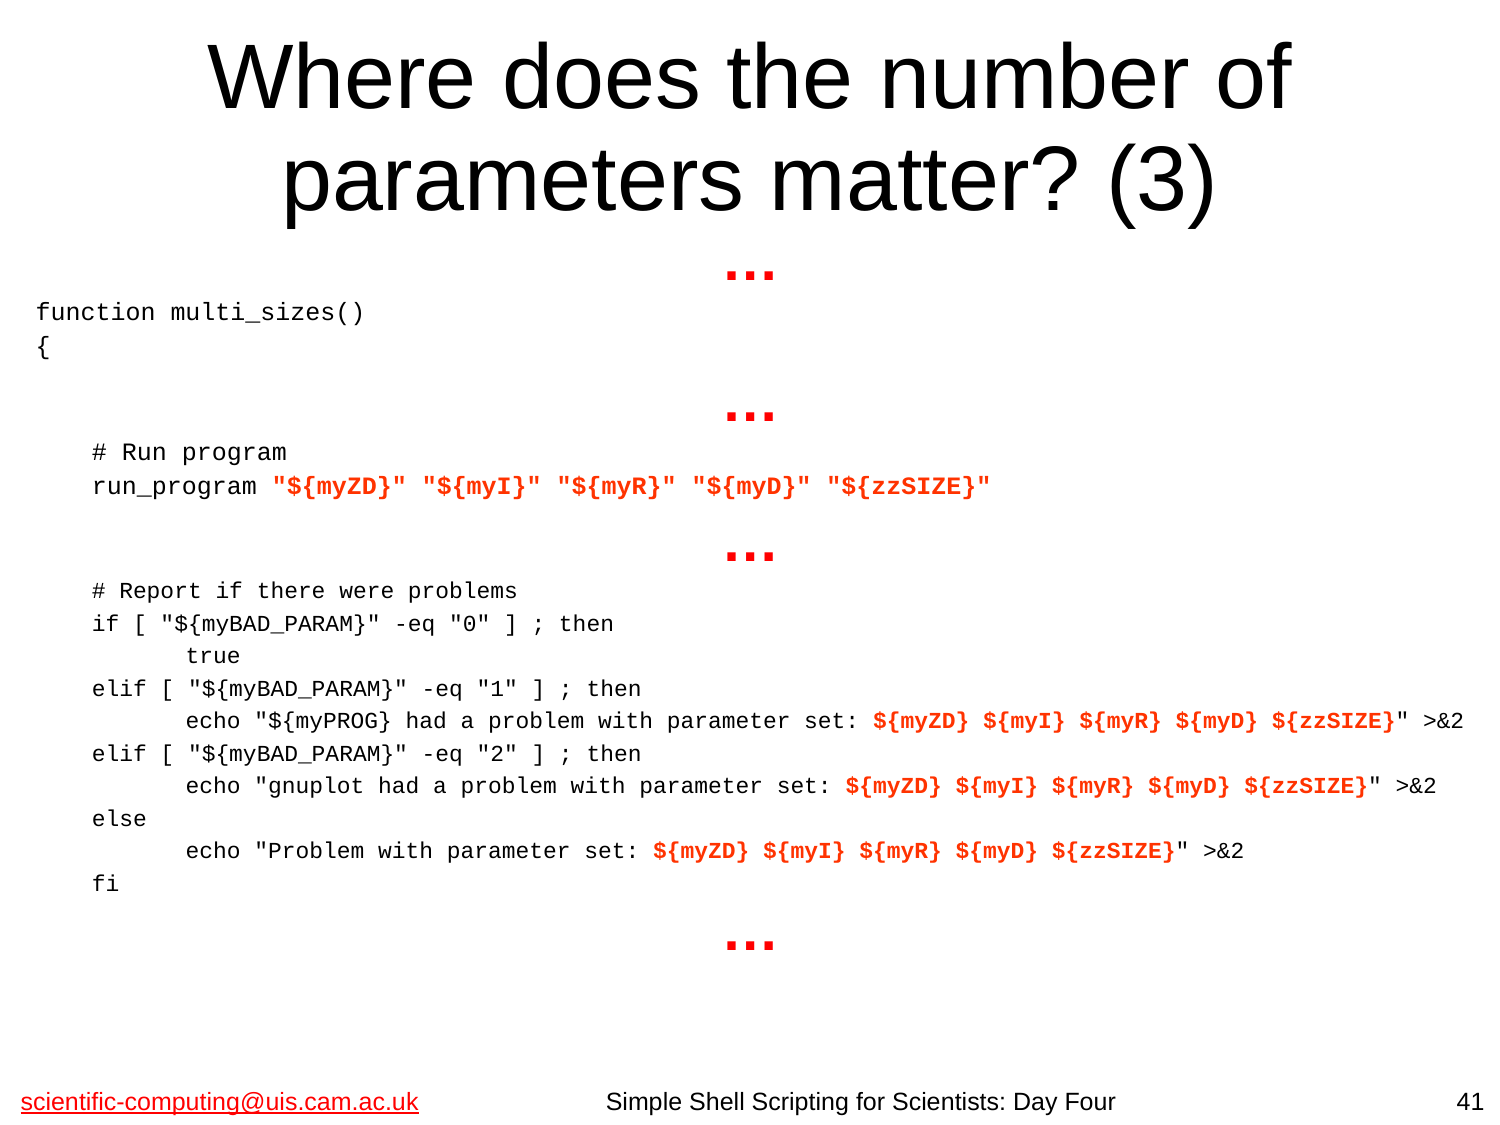

# Where does the number of parameters matter? (3)
…
function multi_sizes()
{
…
	# Run program
	run_program "${myZD}" "${myI}" "${myR}" "${myD}" "${zzSIZE}"
…
	# Report if there were problems
	if [ "${myBAD_PARAM}" -eq "0" ] ; then
		true
	elif [ "${myBAD_PARAM}" -eq "1" ] ; then
		echo "${myPROG} had a problem with parameter set: ${myZD} ${myI} ${myR} ${myD} ${zzSIZE}" >&2
	elif [ "${myBAD_PARAM}" -eq "2" ] ; then
		echo "gnuplot had a problem with parameter set: ${myZD} ${myI} ${myR} ${myD} ${zzSIZE}" >&2
	else
		echo "Problem with parameter set: ${myZD} ${myI} ${myR} ${myD} ${zzSIZE}" >&2
	fi
…
escience-support@ucs.cam.ac.uk	Simple Shell Scripting for Scientists: Day Three
41